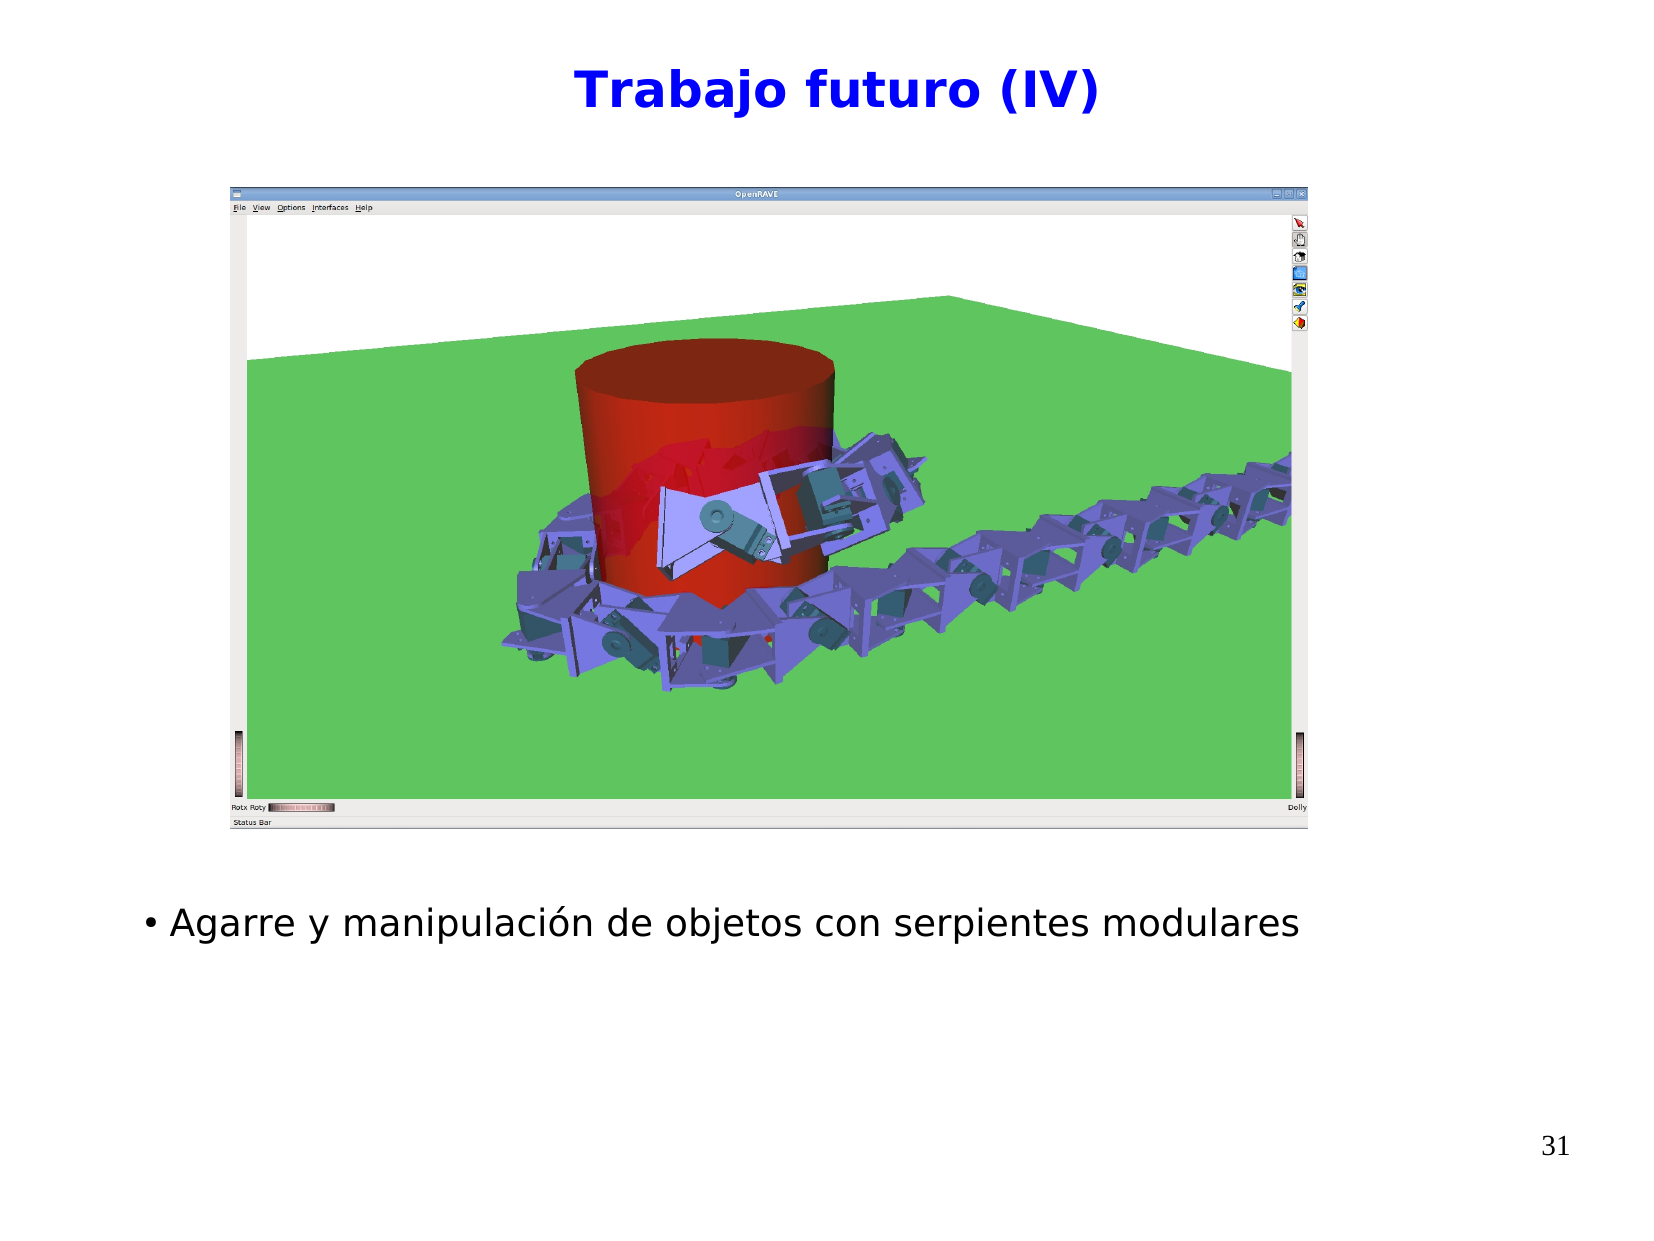

Trabajo futuro (IV)
 Agarre y manipulación de objetos con serpientes modulares
31